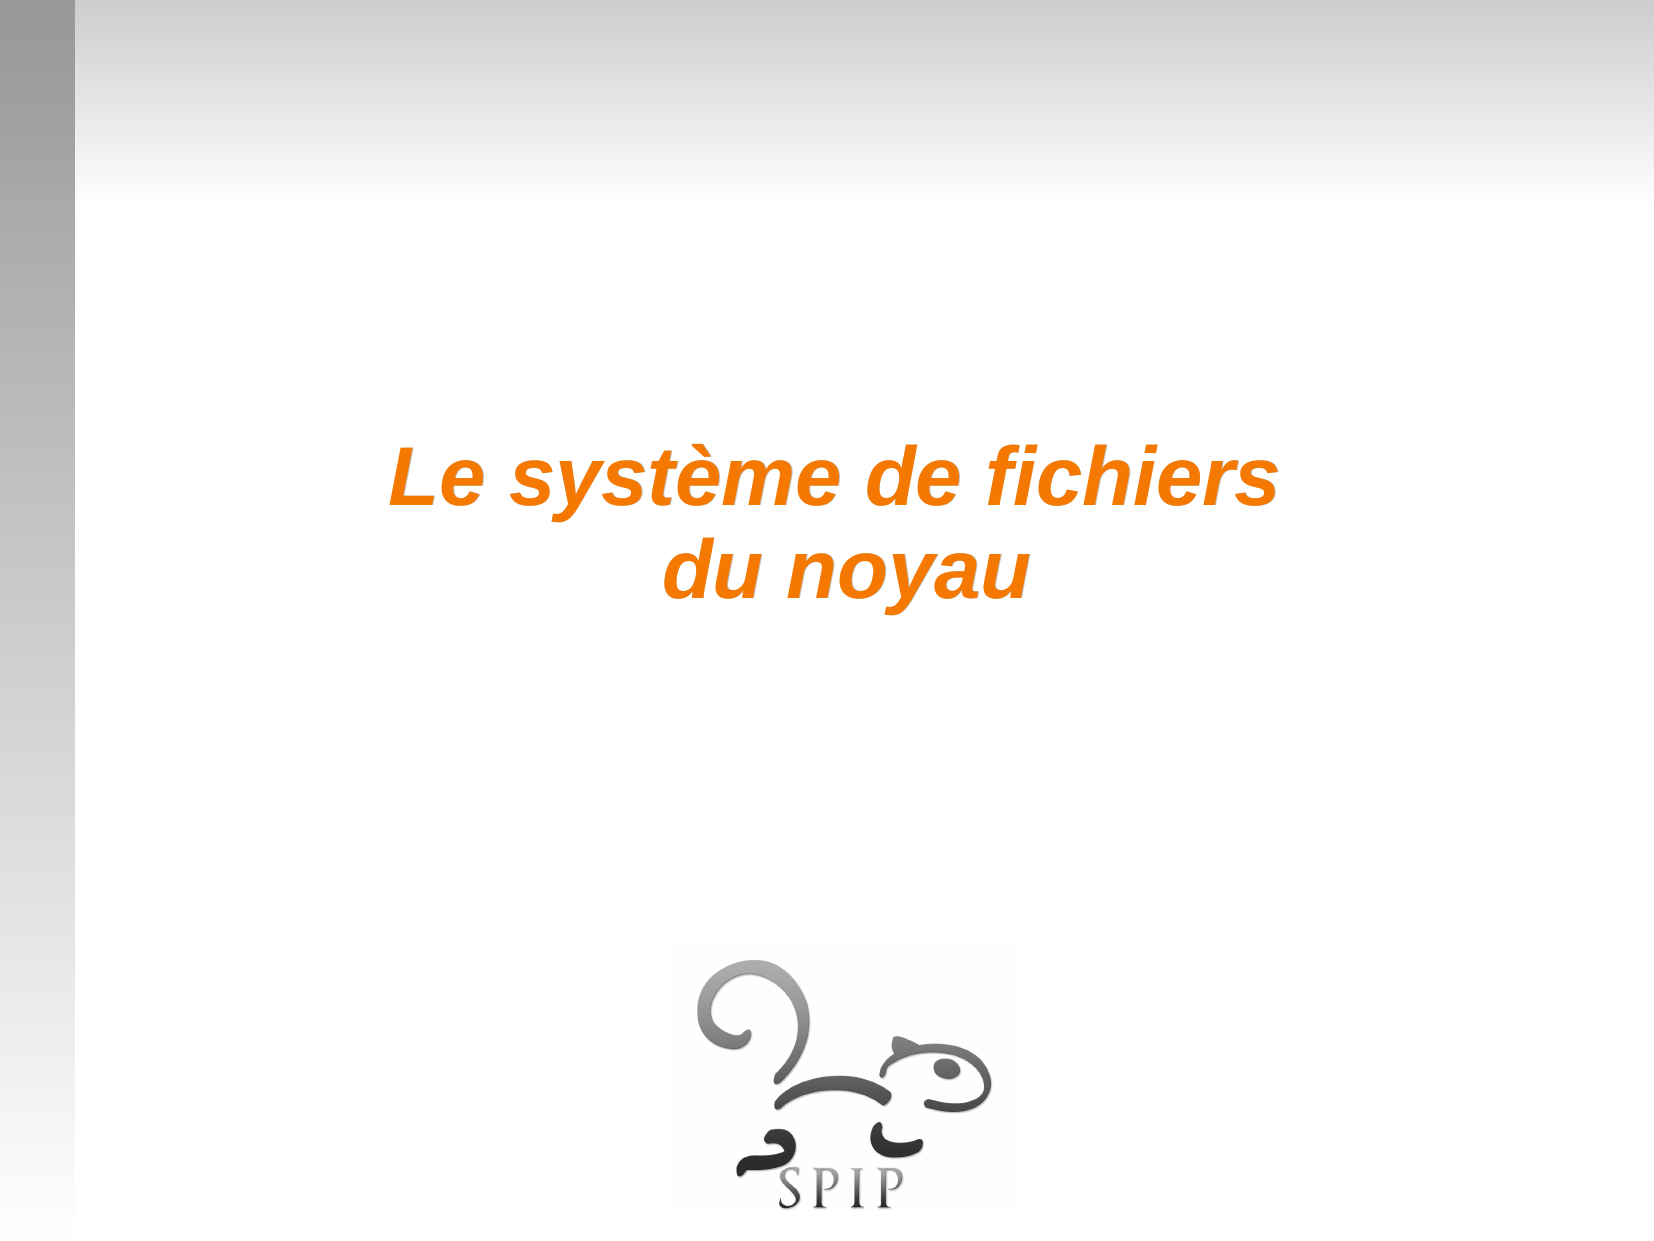

# Le système de fichiers du noyau